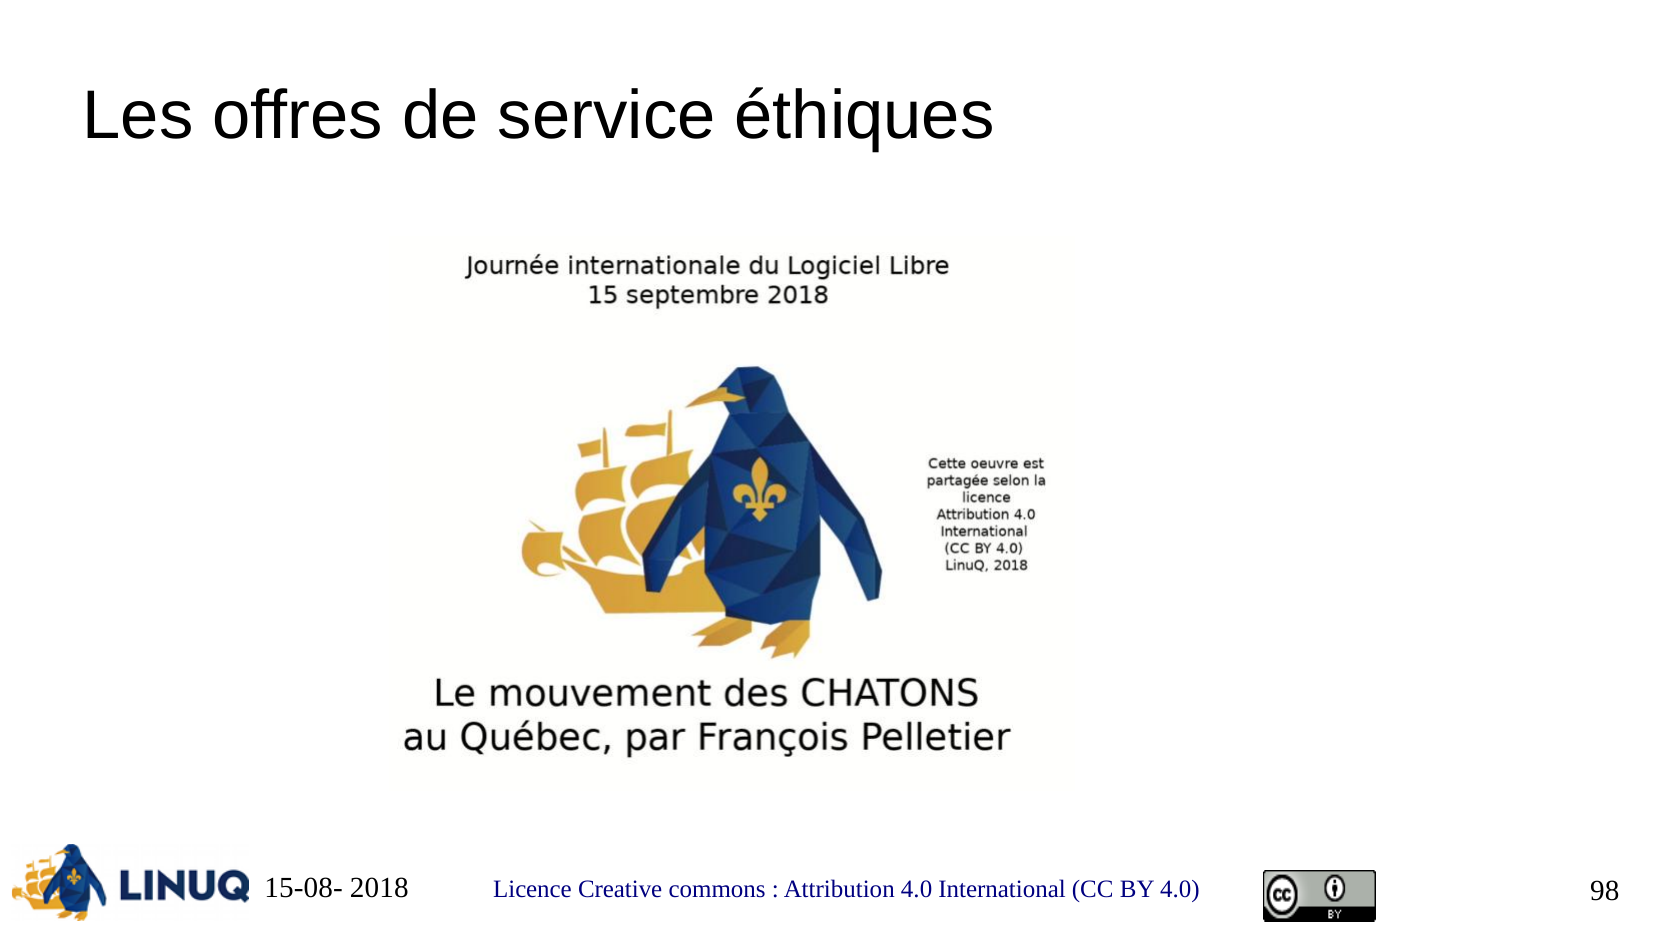

# Les offres de service éthiques
15-08- 2018
98